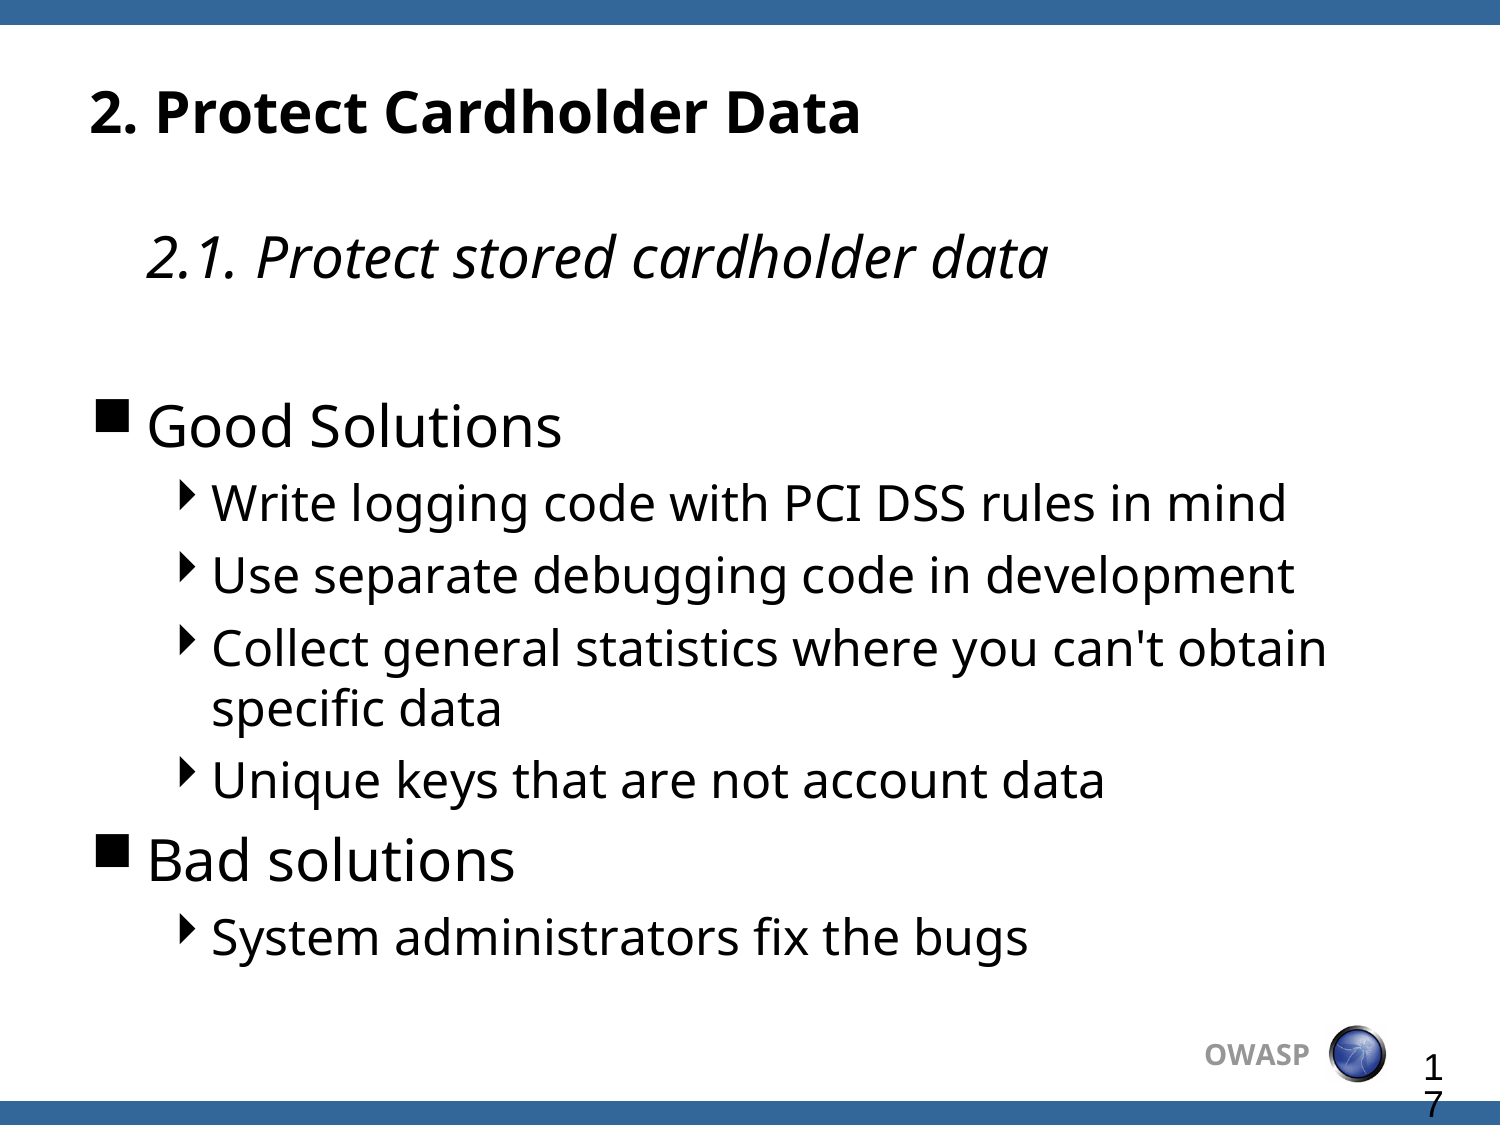

# 2. Protect Cardholder Data
2.1. Protect stored cardholder data
Good Solutions
Write logging code with PCI DSS rules in mind
Use separate debugging code in development
Collect general statistics where you can't obtain specific data
Unique keys that are not account data
Bad solutions
System administrators fix the bugs
17